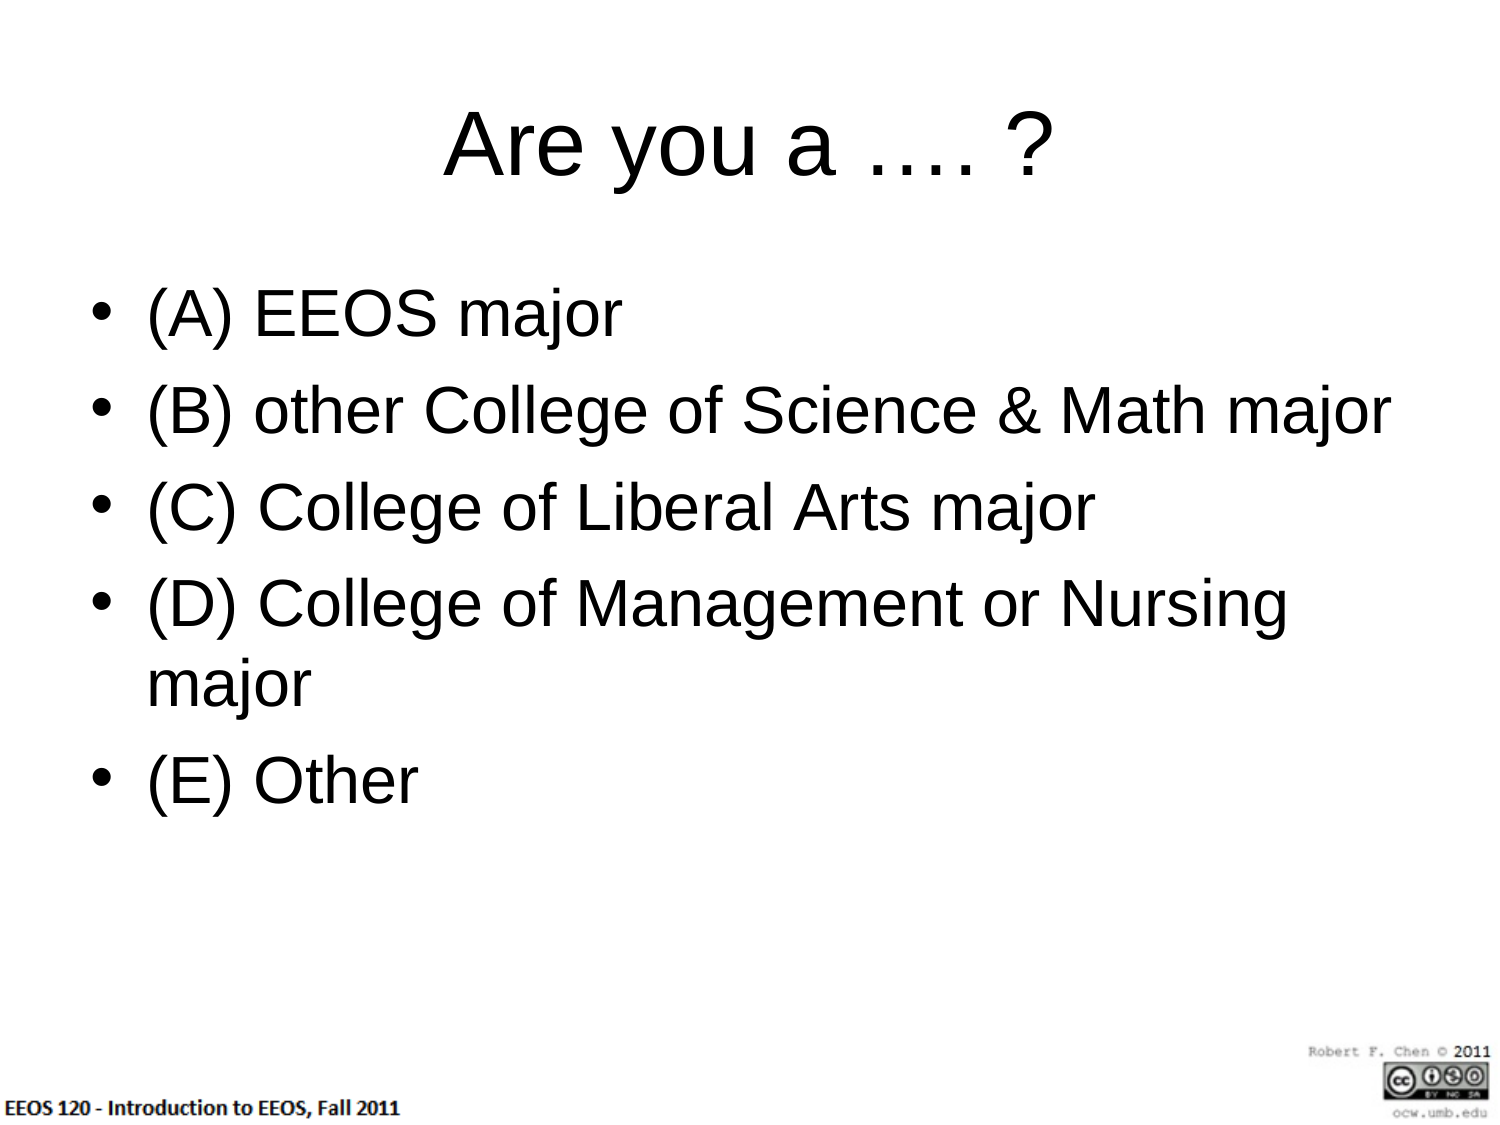

# Are you a …. ?
(A) EEOS major
(B) other College of Science & Math major
(C) College of Liberal Arts major
(D) College of Management or Nursing major
(E) Other